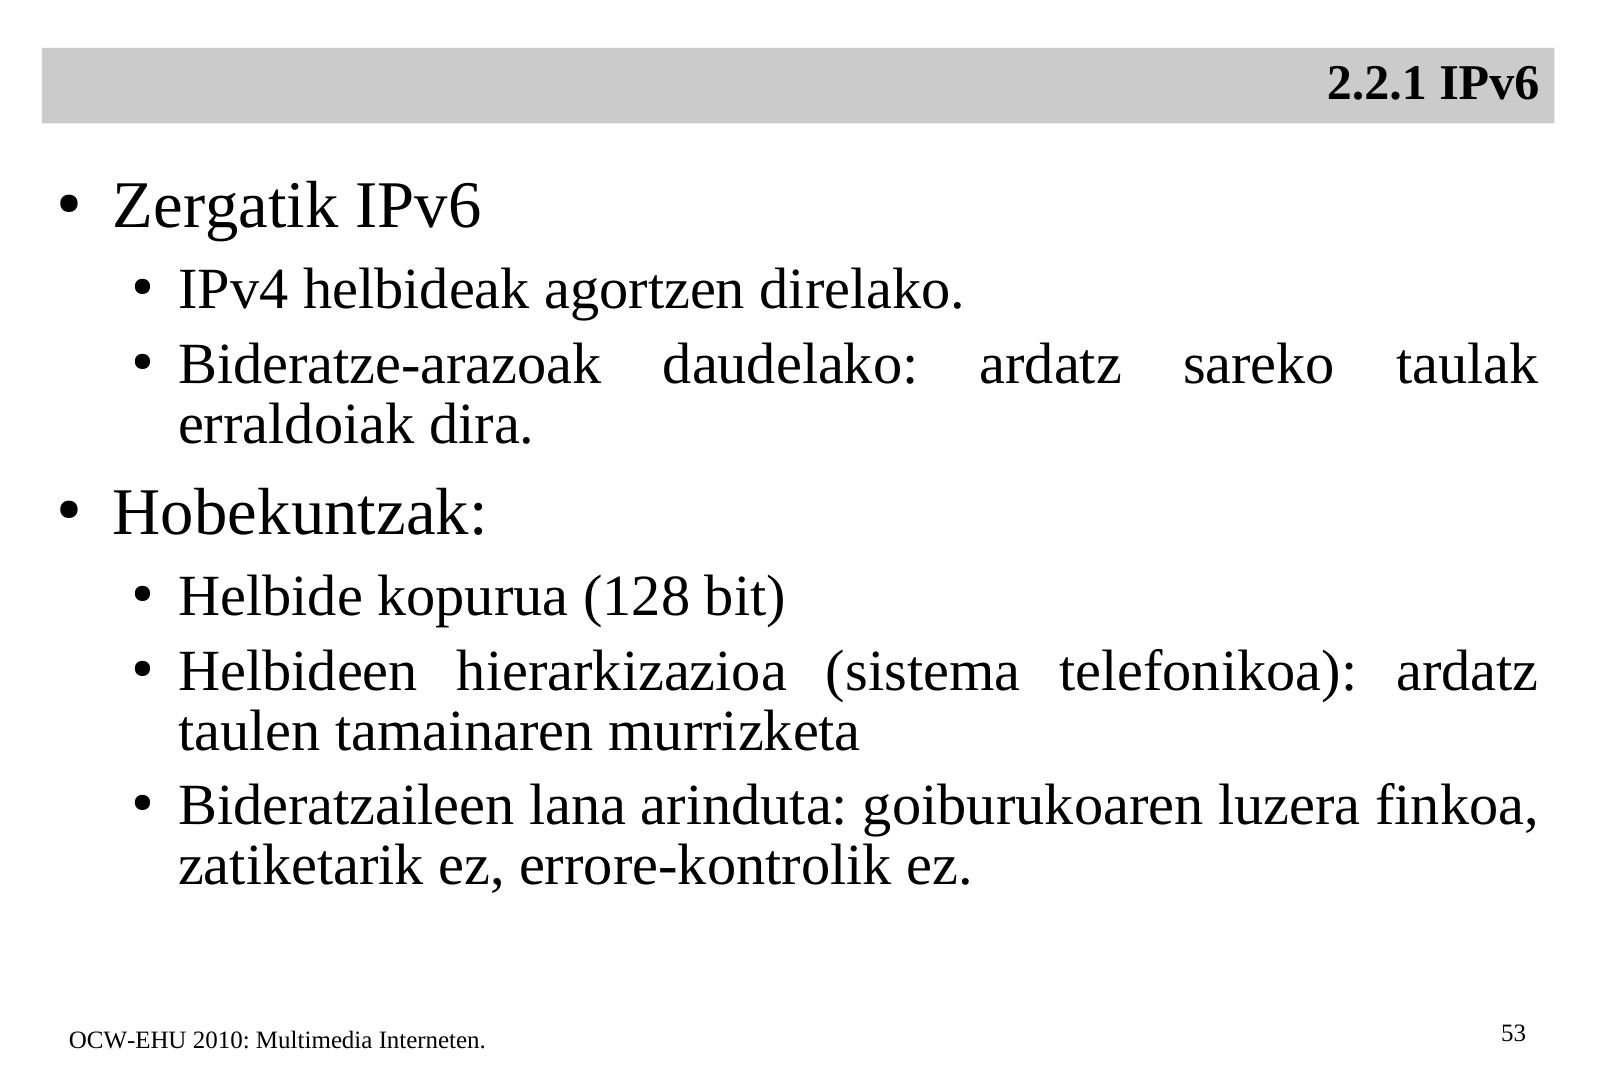

2.2.1 IPv6
# Zergatik IPv6
IPv4 helbideak agortzen direlako.
Bideratze-arazoak daudelako: ardatz sareko taulak erraldoiak dira.
Hobekuntzak:
Helbide kopurua (128 bit)
Helbideen hierarkizazioa (sistema telefonikoa): ardatz taulen tamainaren murrizketa
Bideratzaileen lana arinduta: goiburukoaren luzera finkoa, zatiketarik ez, errore-kontrolik ez.
53